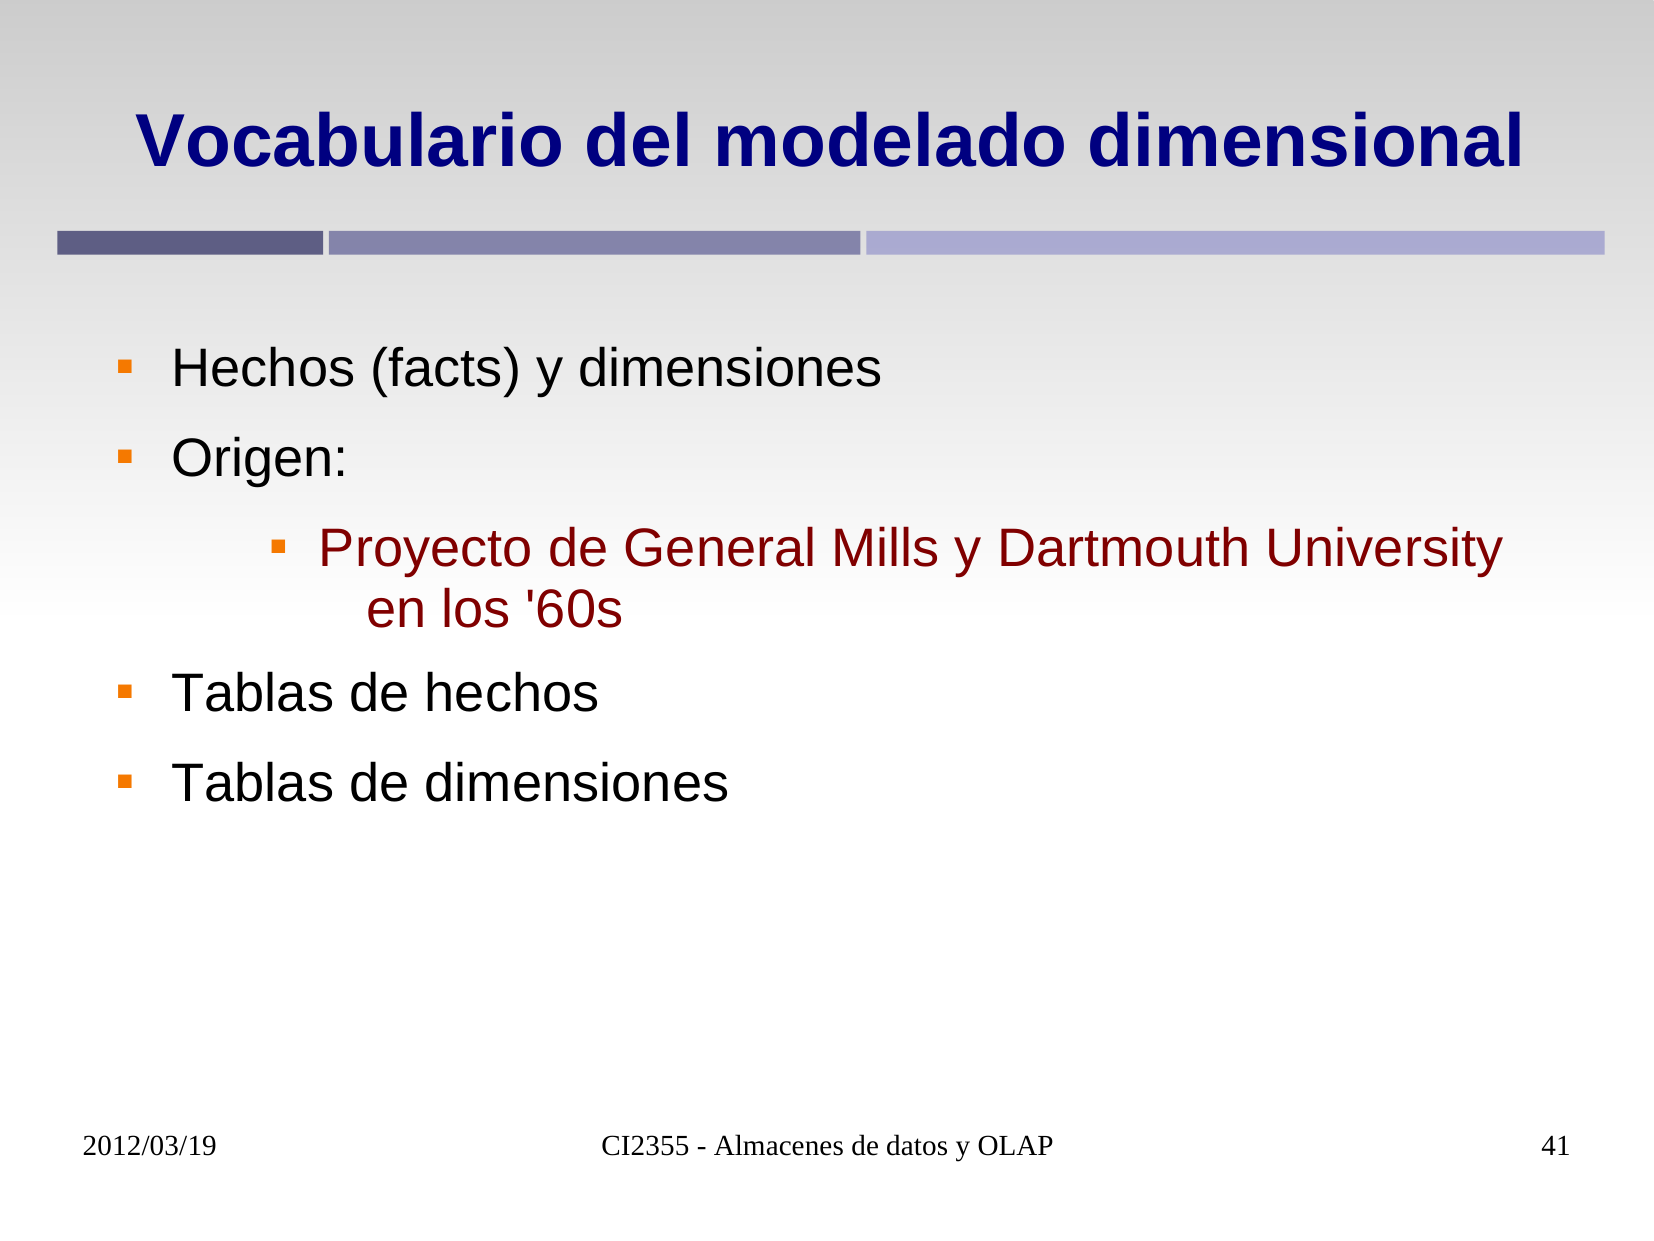

# Vocabulario del modelado dimensional
Hechos (facts) y dimensiones
Origen:
Proyecto de General Mills y Dartmouth University en los '60s
Tablas de hechos
Tablas de dimensiones
2012/03/19
CI2355 - Almacenes de datos y OLAP
41